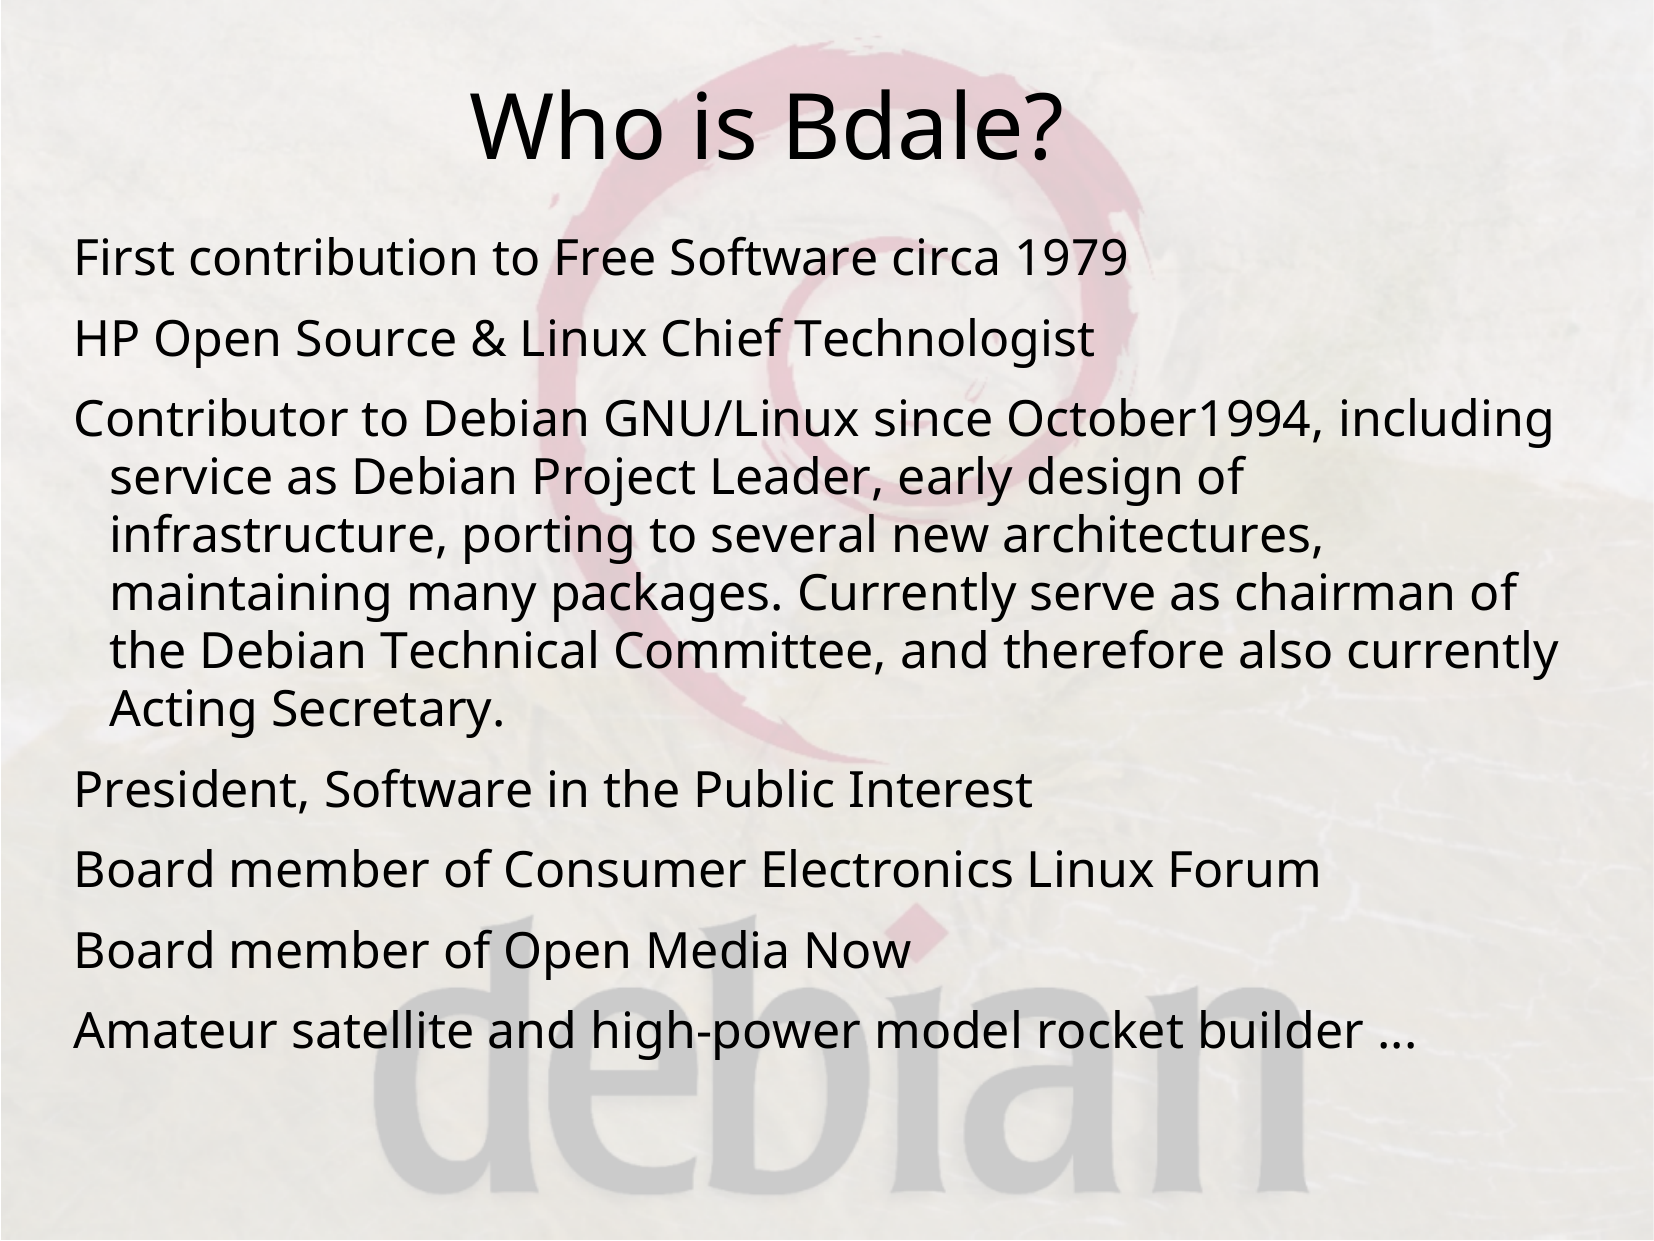

# Who is Bdale?
First contribution to Free Software circa 1979
HP Open Source & Linux Chief Technologist
Contributor to Debian GNU/Linux since October1994, including service as Debian Project Leader, early design of infrastructure, porting to several new architectures, maintaining many packages. Currently serve as chairman of the Debian Technical Committee, and therefore also currently Acting Secretary.
President, Software in the Public Interest
Board member of Consumer Electronics Linux Forum
Board member of Open Media Now
Amateur satellite and high-power model rocket builder ...